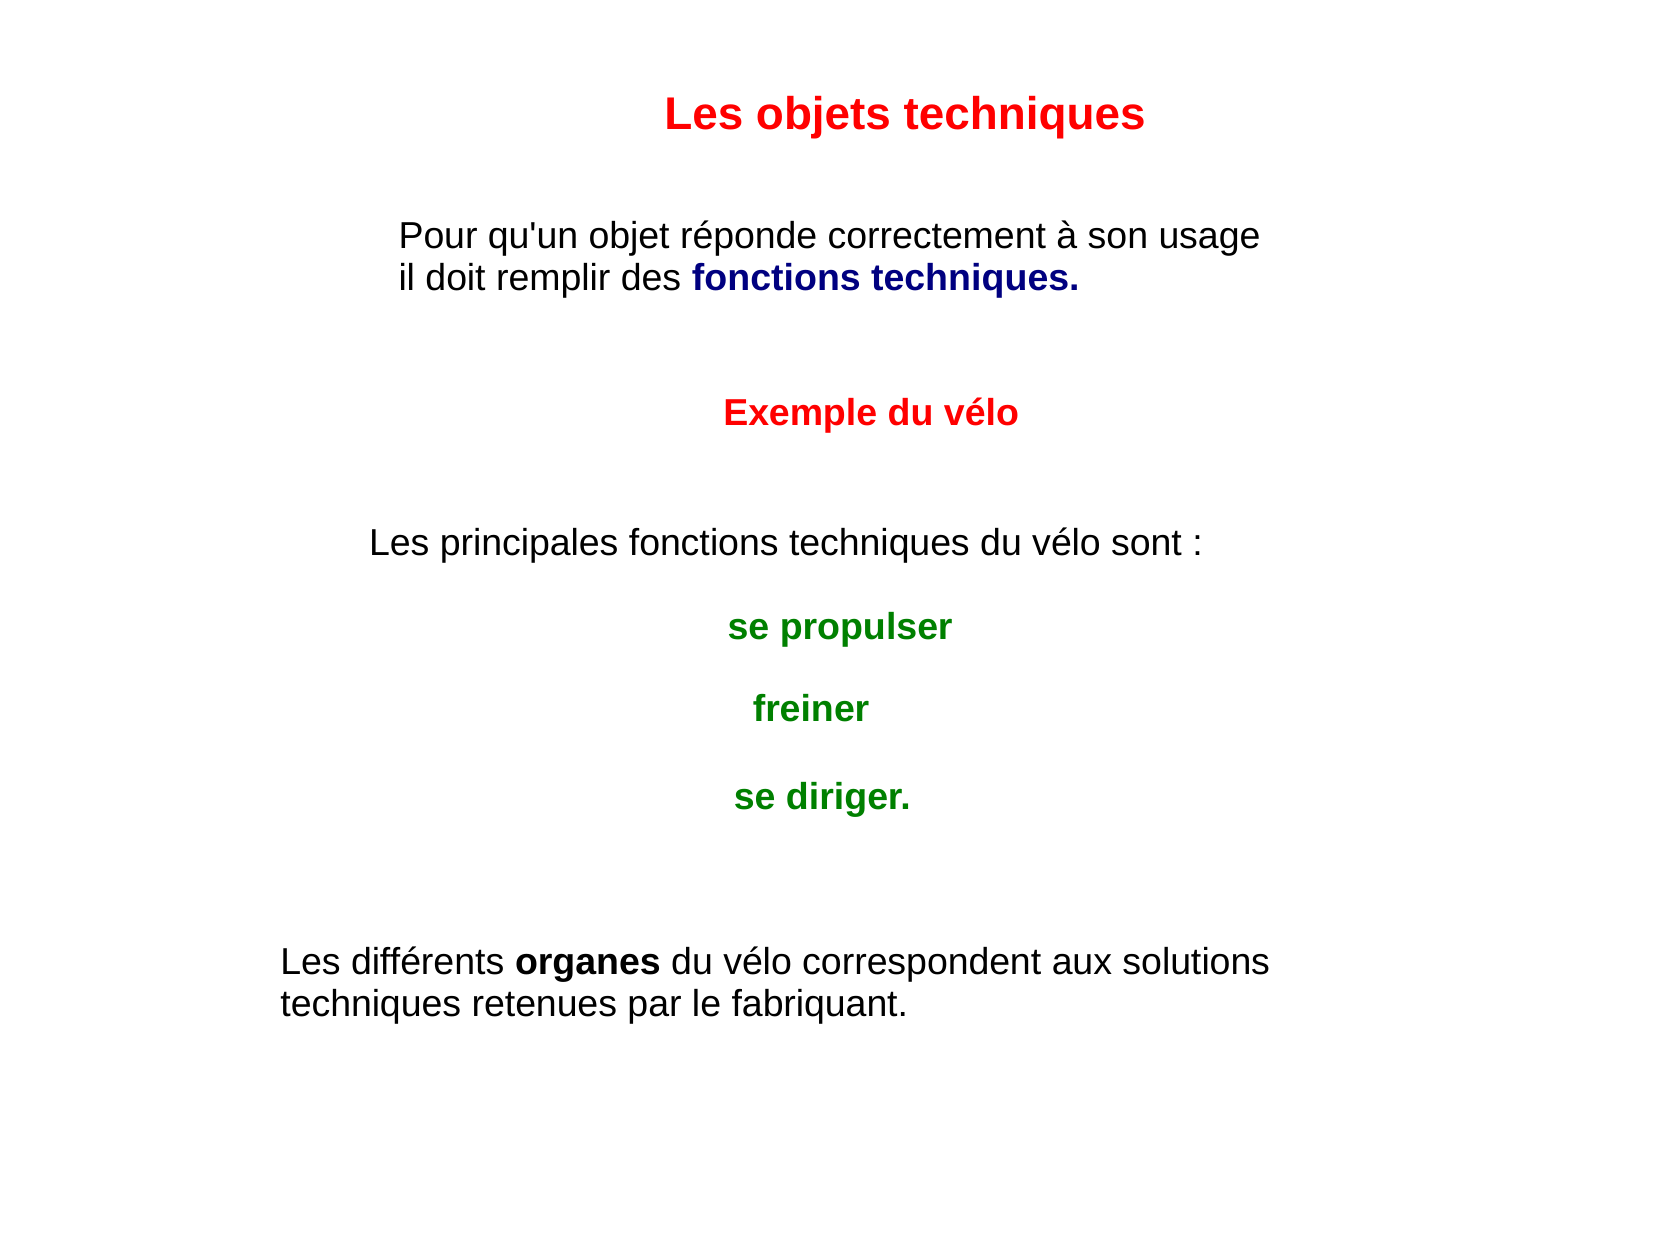

Les objets techniques
Pour qu'un objet réponde correctement à son usage
il doit remplir des fonctions techniques.
Exemple du vélo
Les principales fonctions techniques du vélo sont :
se propulser
freiner
 se diriger.
Les différents organes du vélo correspondent aux solutions techniques retenues par le fabriquant.